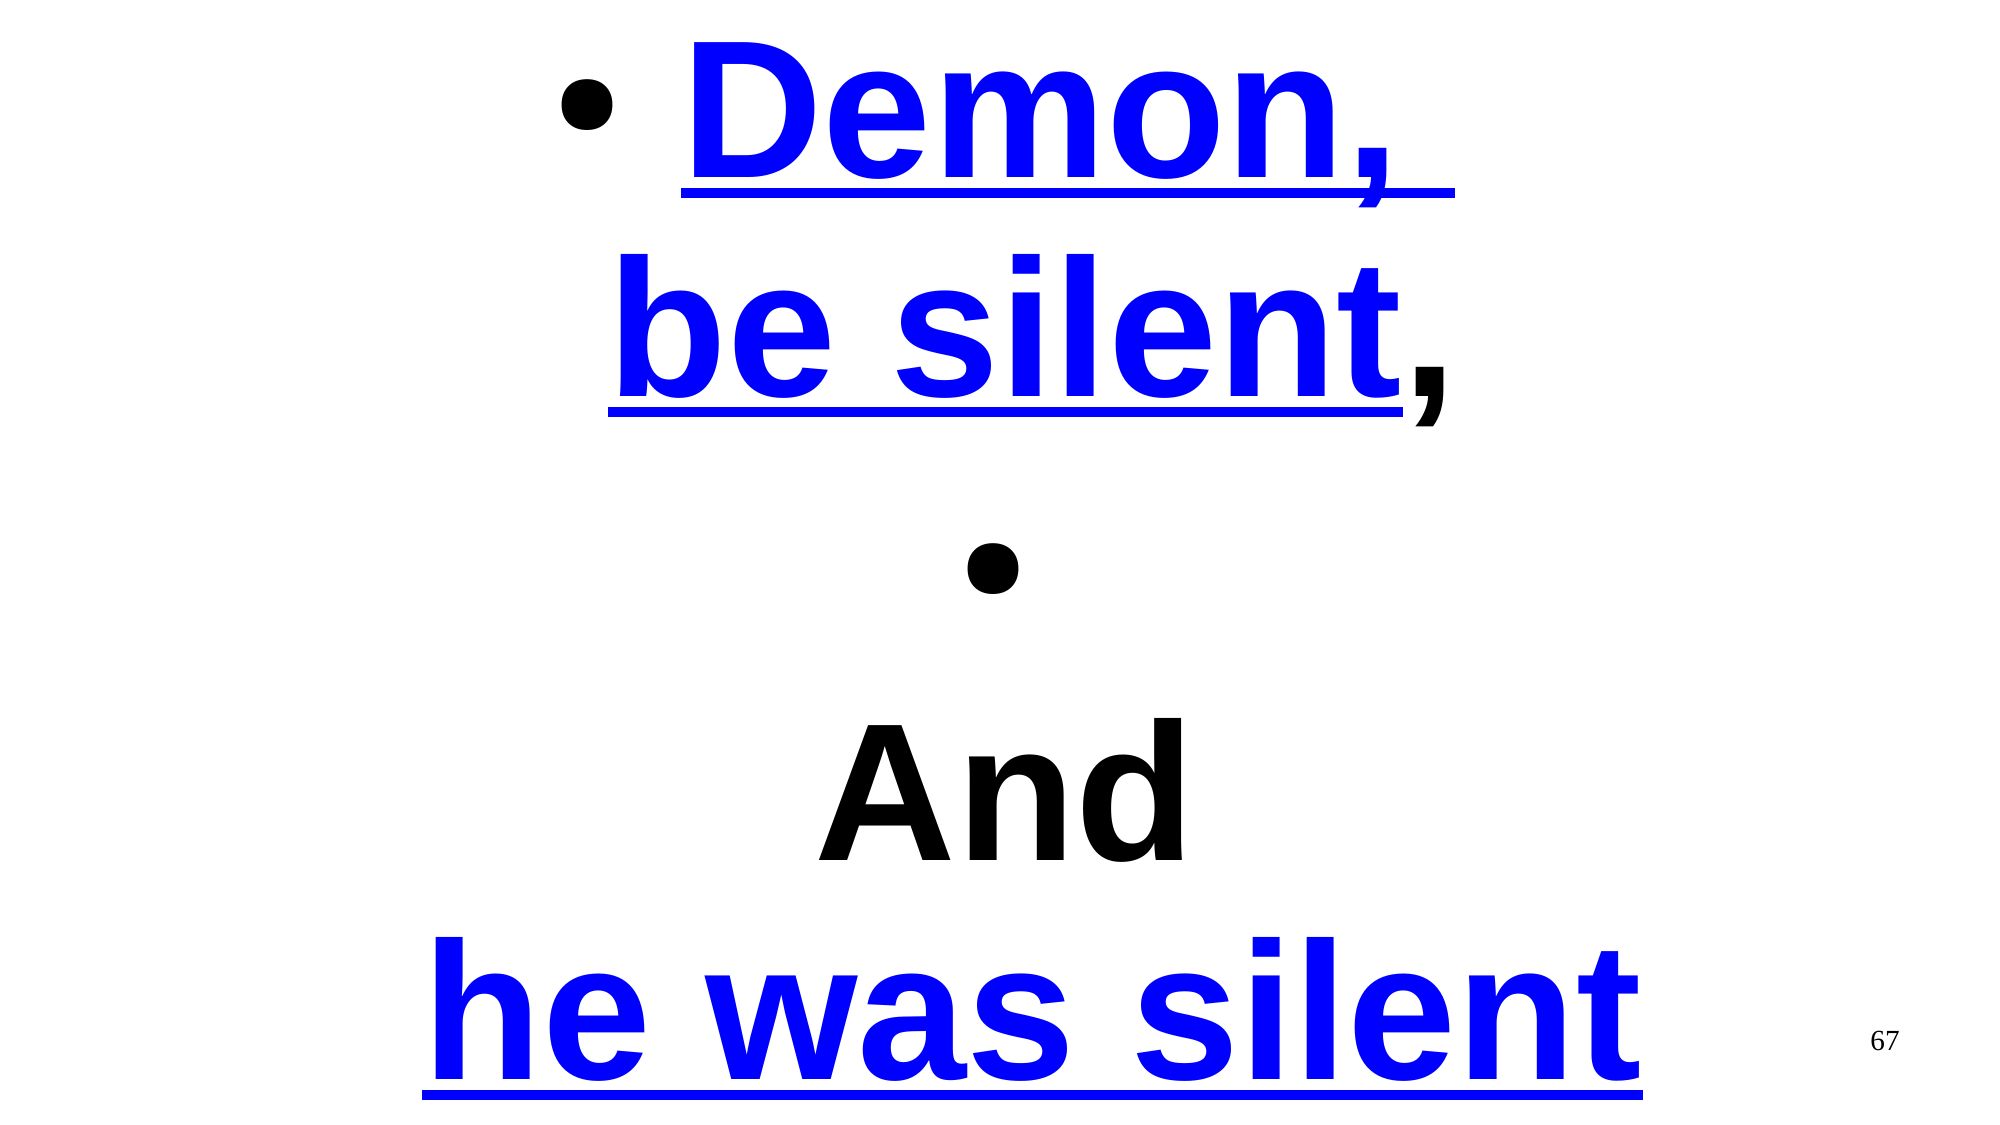

# Demon, be silent,
And
he was silent
67